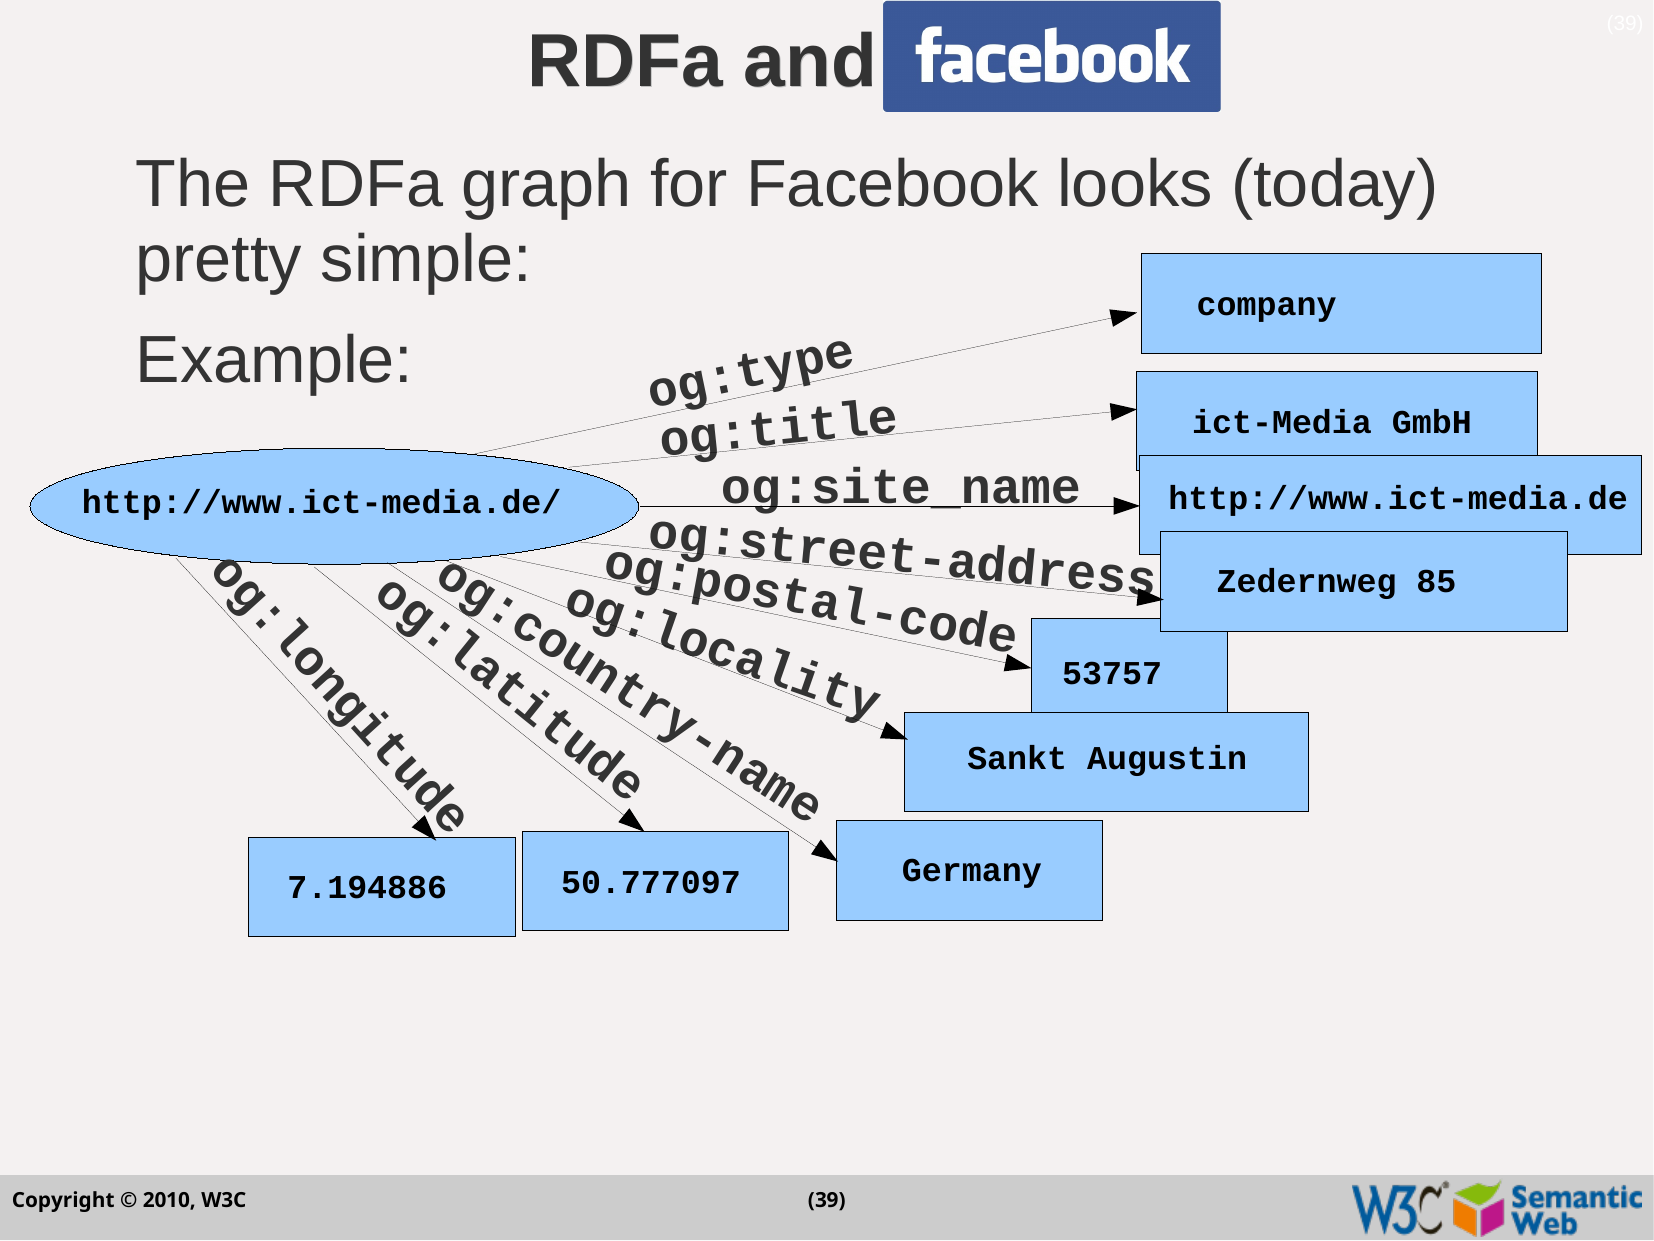

# RDFa and
The RDFa graph for Facebook looks (today) pretty simple:
Example:
company
og:type
og:title
ict-Media GmbH
og:site_name
http://www.ict-media.de
http://www.ict-media.de/
og:street-address
Zedernweg 85
og:postal-code
53757
og:locality
og:country-name
og:latitude
Sankt Augustin
og:longitude
Germany
50.777097
7.194886